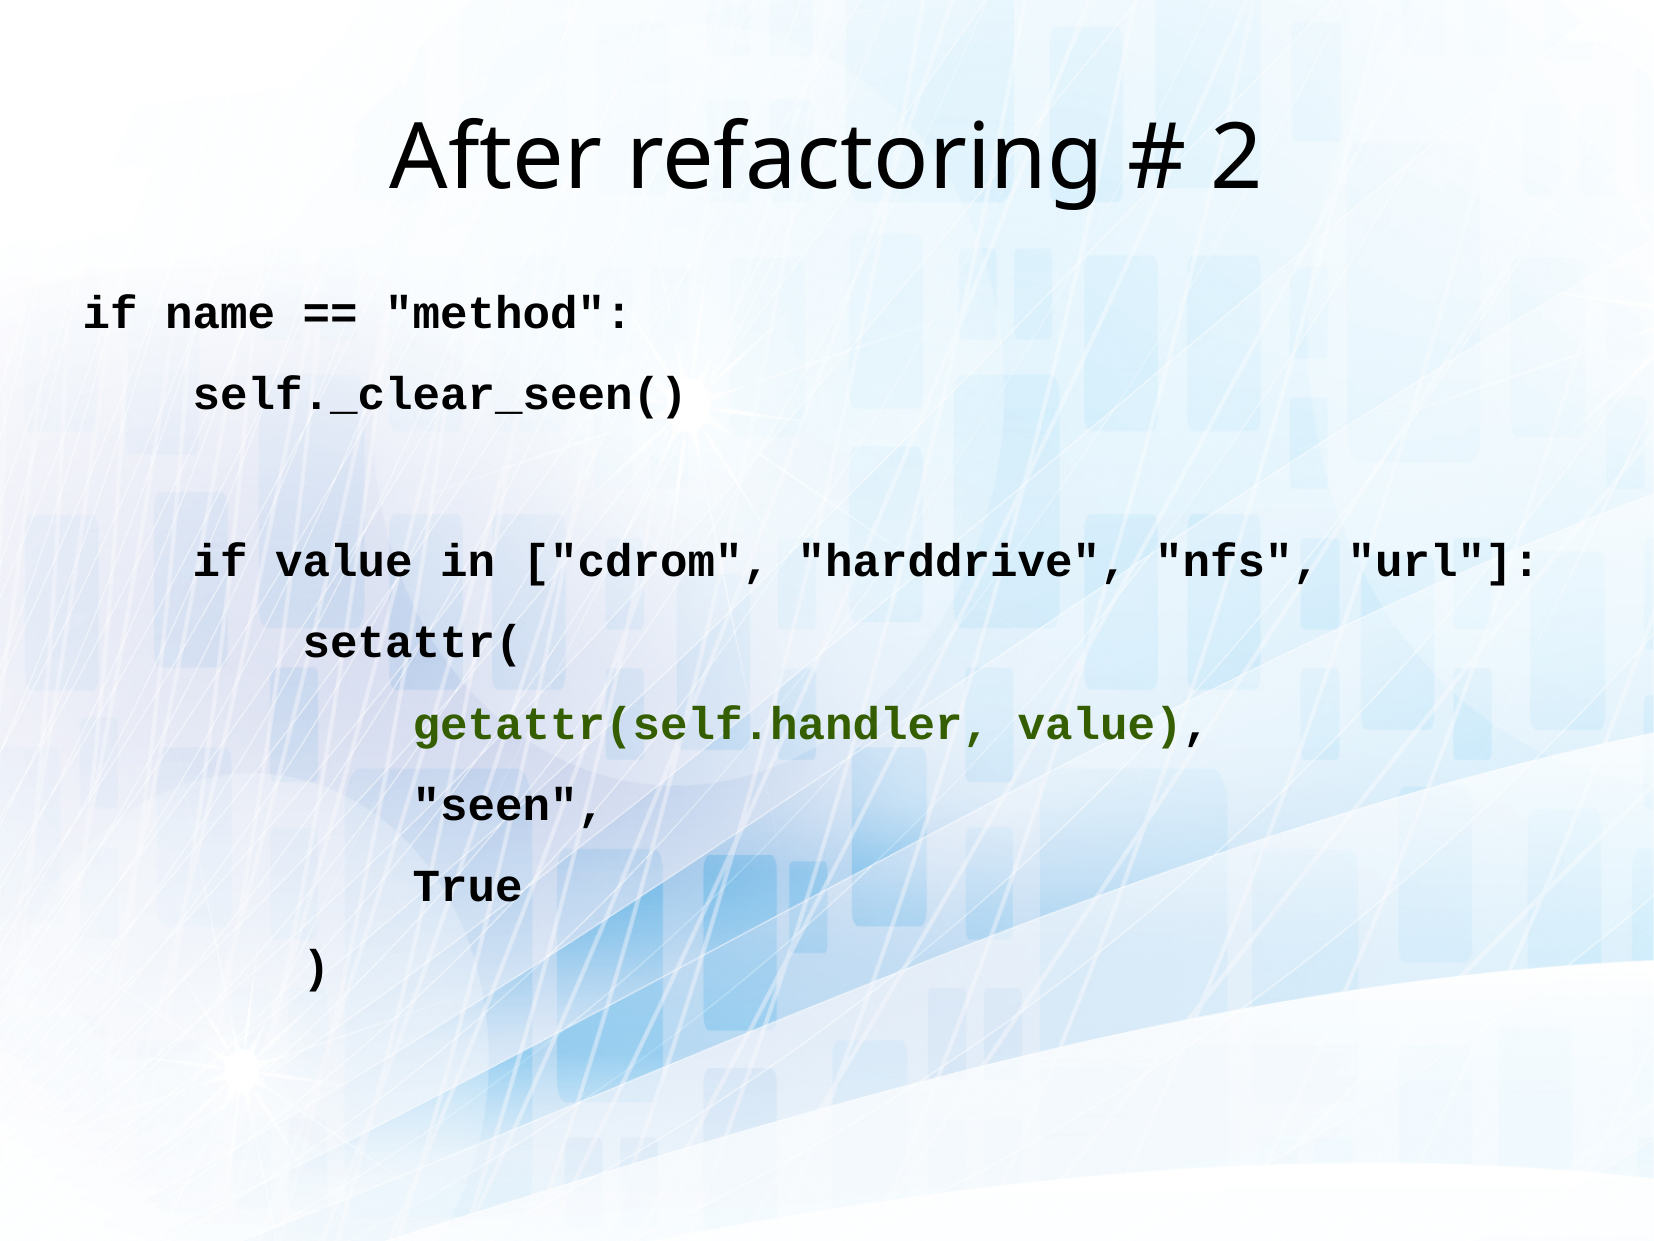

# After refactoring # 2
if name == "method":
 self._clear_seen()
 if value in ["cdrom", "harddrive", "nfs", "url"]:
 setattr(
 getattr(self.handler, value),
 "seen",
 True
 )